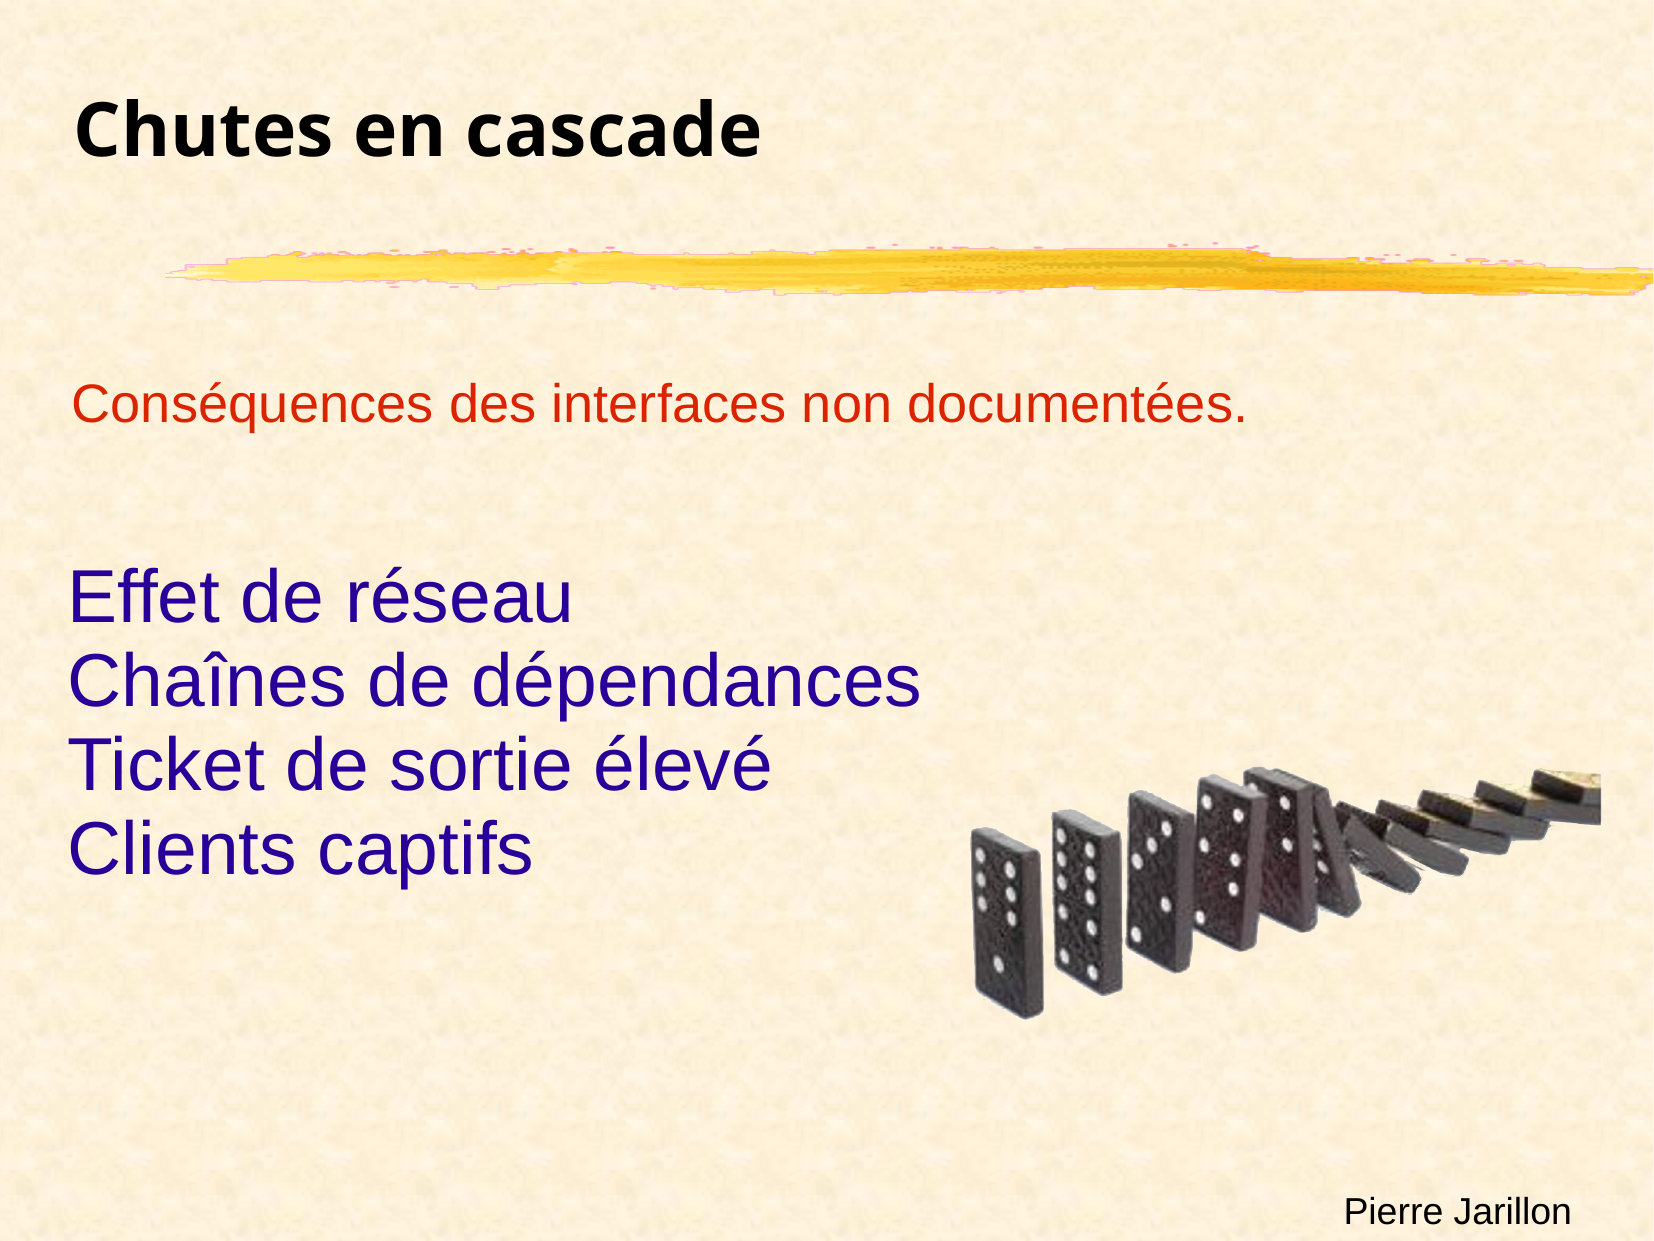

# Chutes en cascade
Conséquences des interfaces non documentées.
Effet de réseau
Chaînes de dépendances
Ticket de sortie élevé
Clients captifs